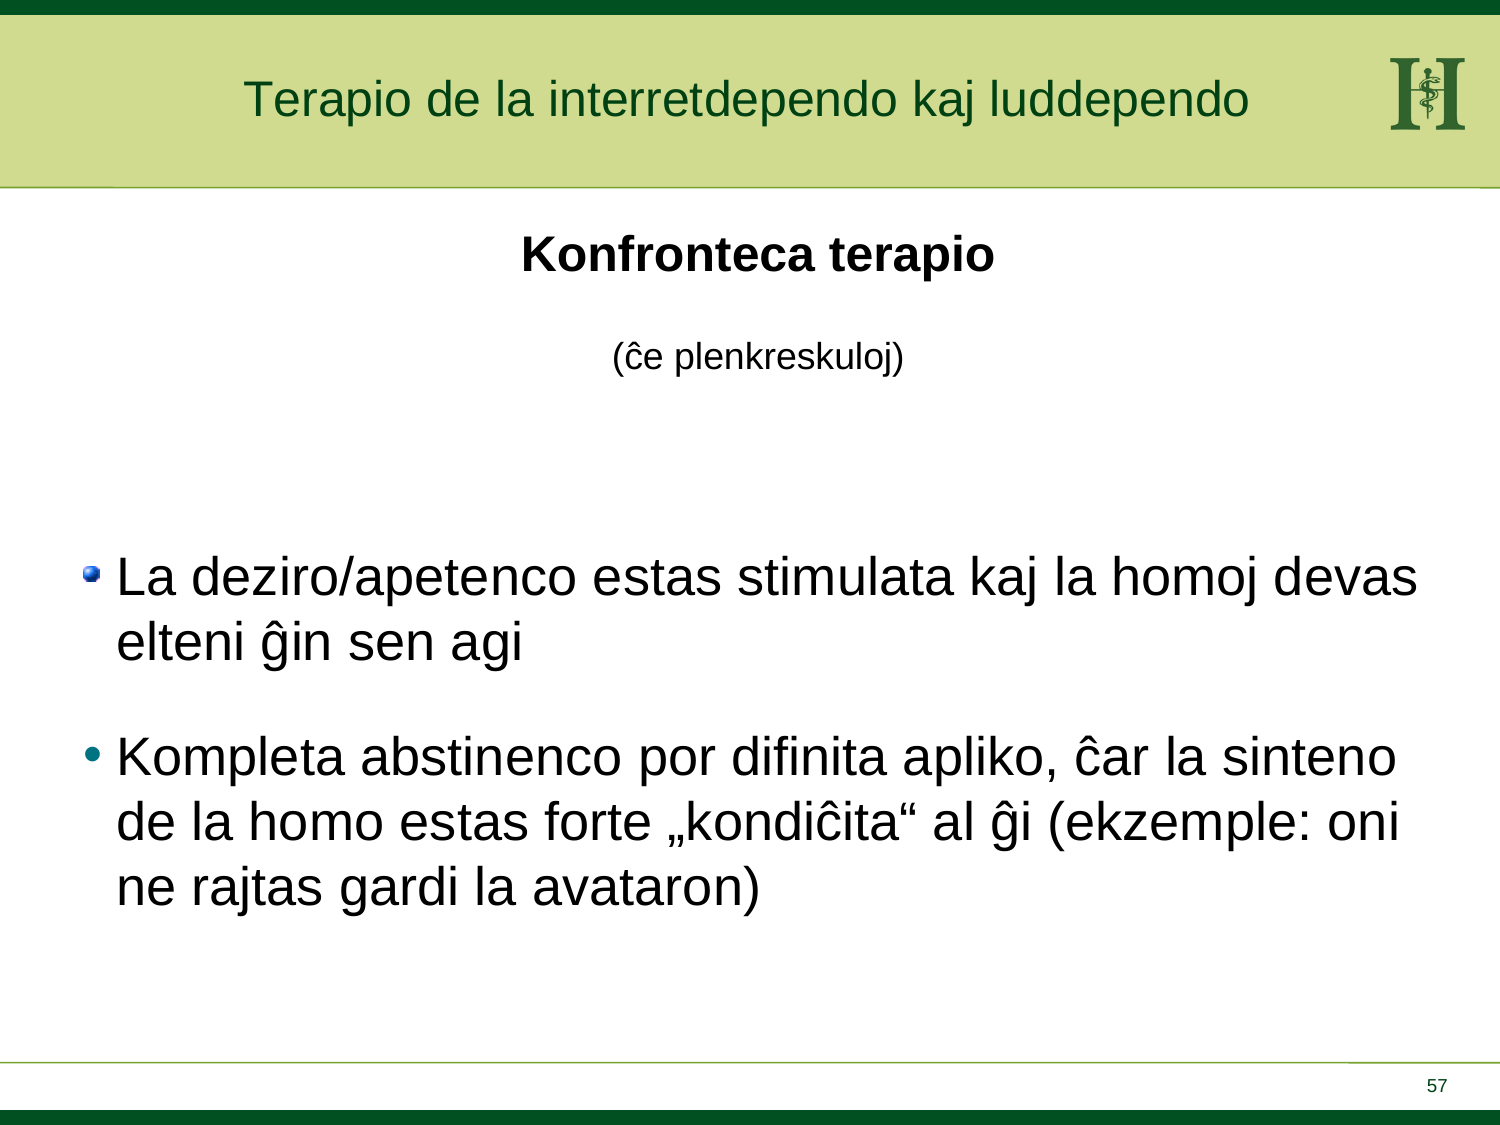

# Terapio de la interretdependo kaj luddependo
Konfronteca terapio
(ĉe plenkreskuloj)
La deziro/apetenco estas stimulata kaj la homoj devas elteni ĝin sen agi
Kompleta abstinenco por difinita apliko, ĉar la sinteno de la homo estas forte „kondiĉita“ al ĝi (ekzemple: oni ne rajtas gardi la avataron)